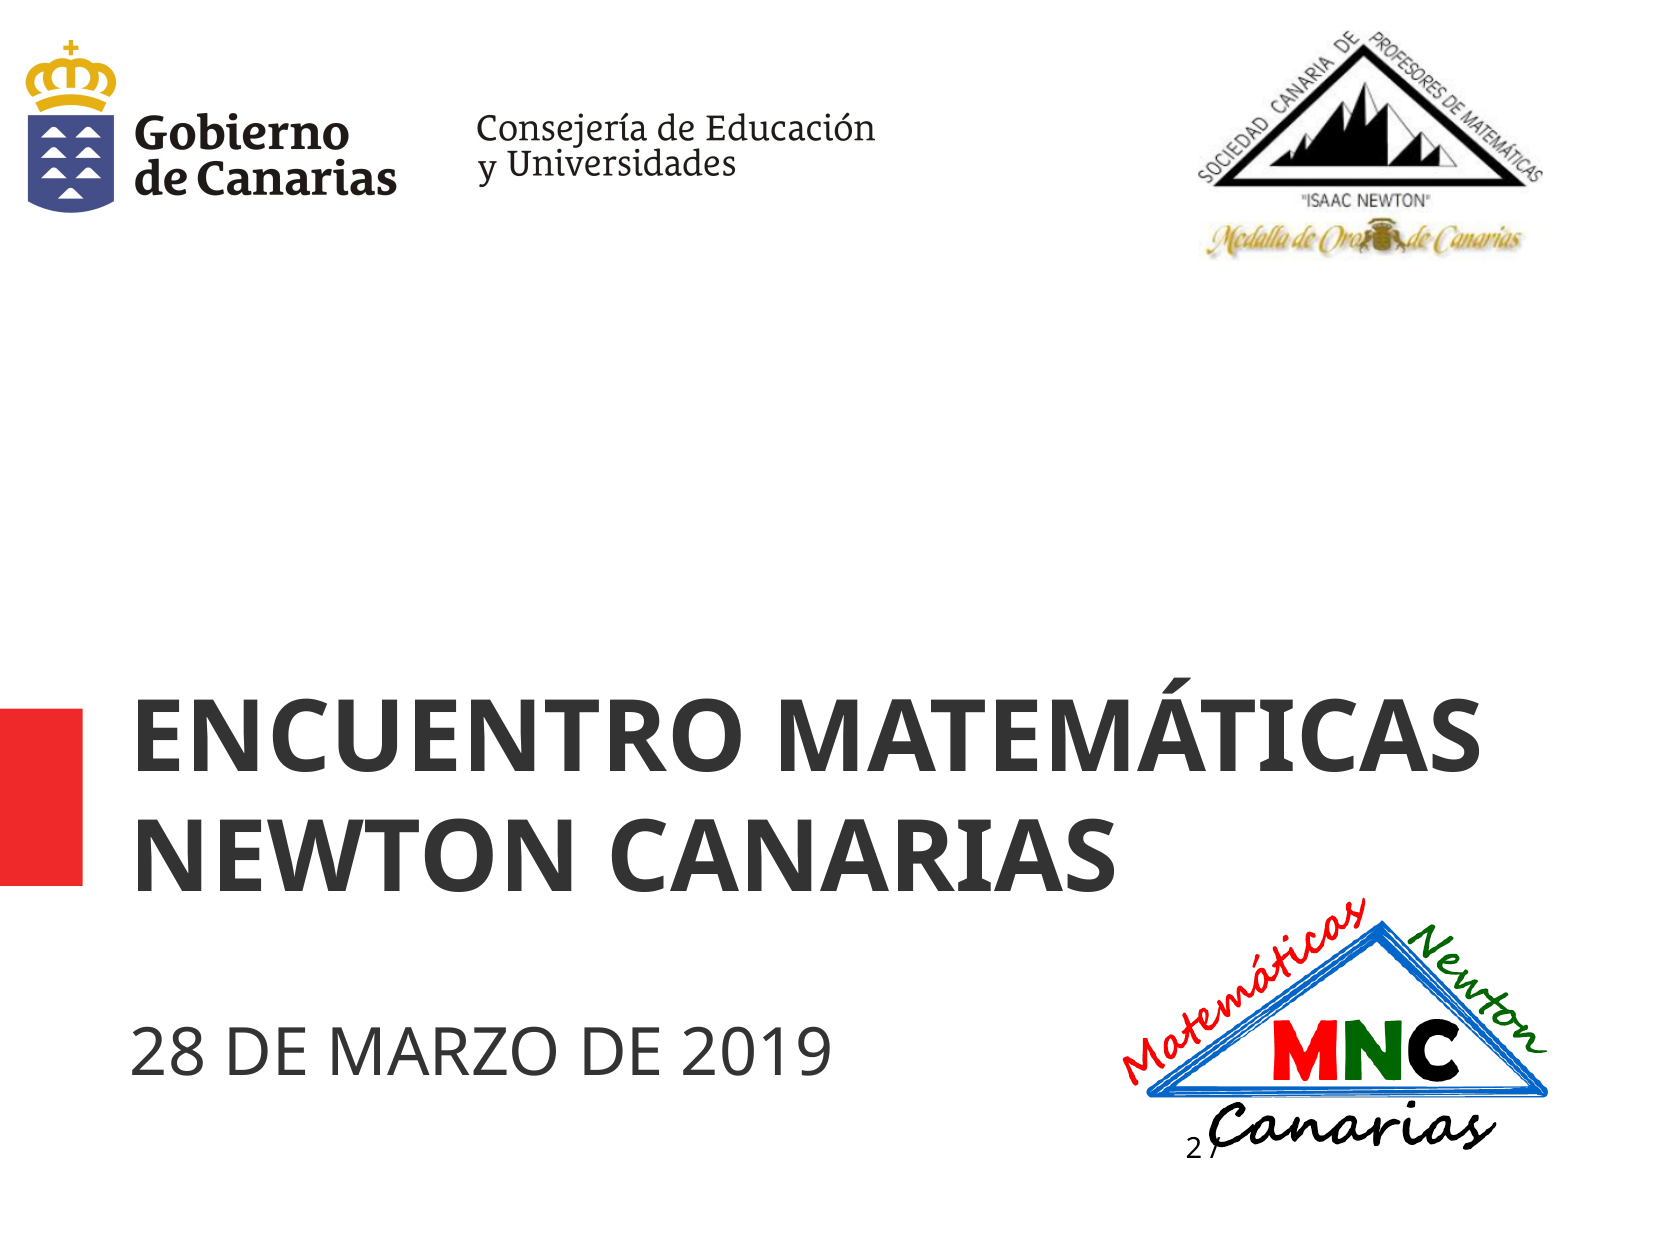

# ENCUENTRO MATEMÁTICAS NEWTON CANARIAS
28 DE MARZO DE 2019